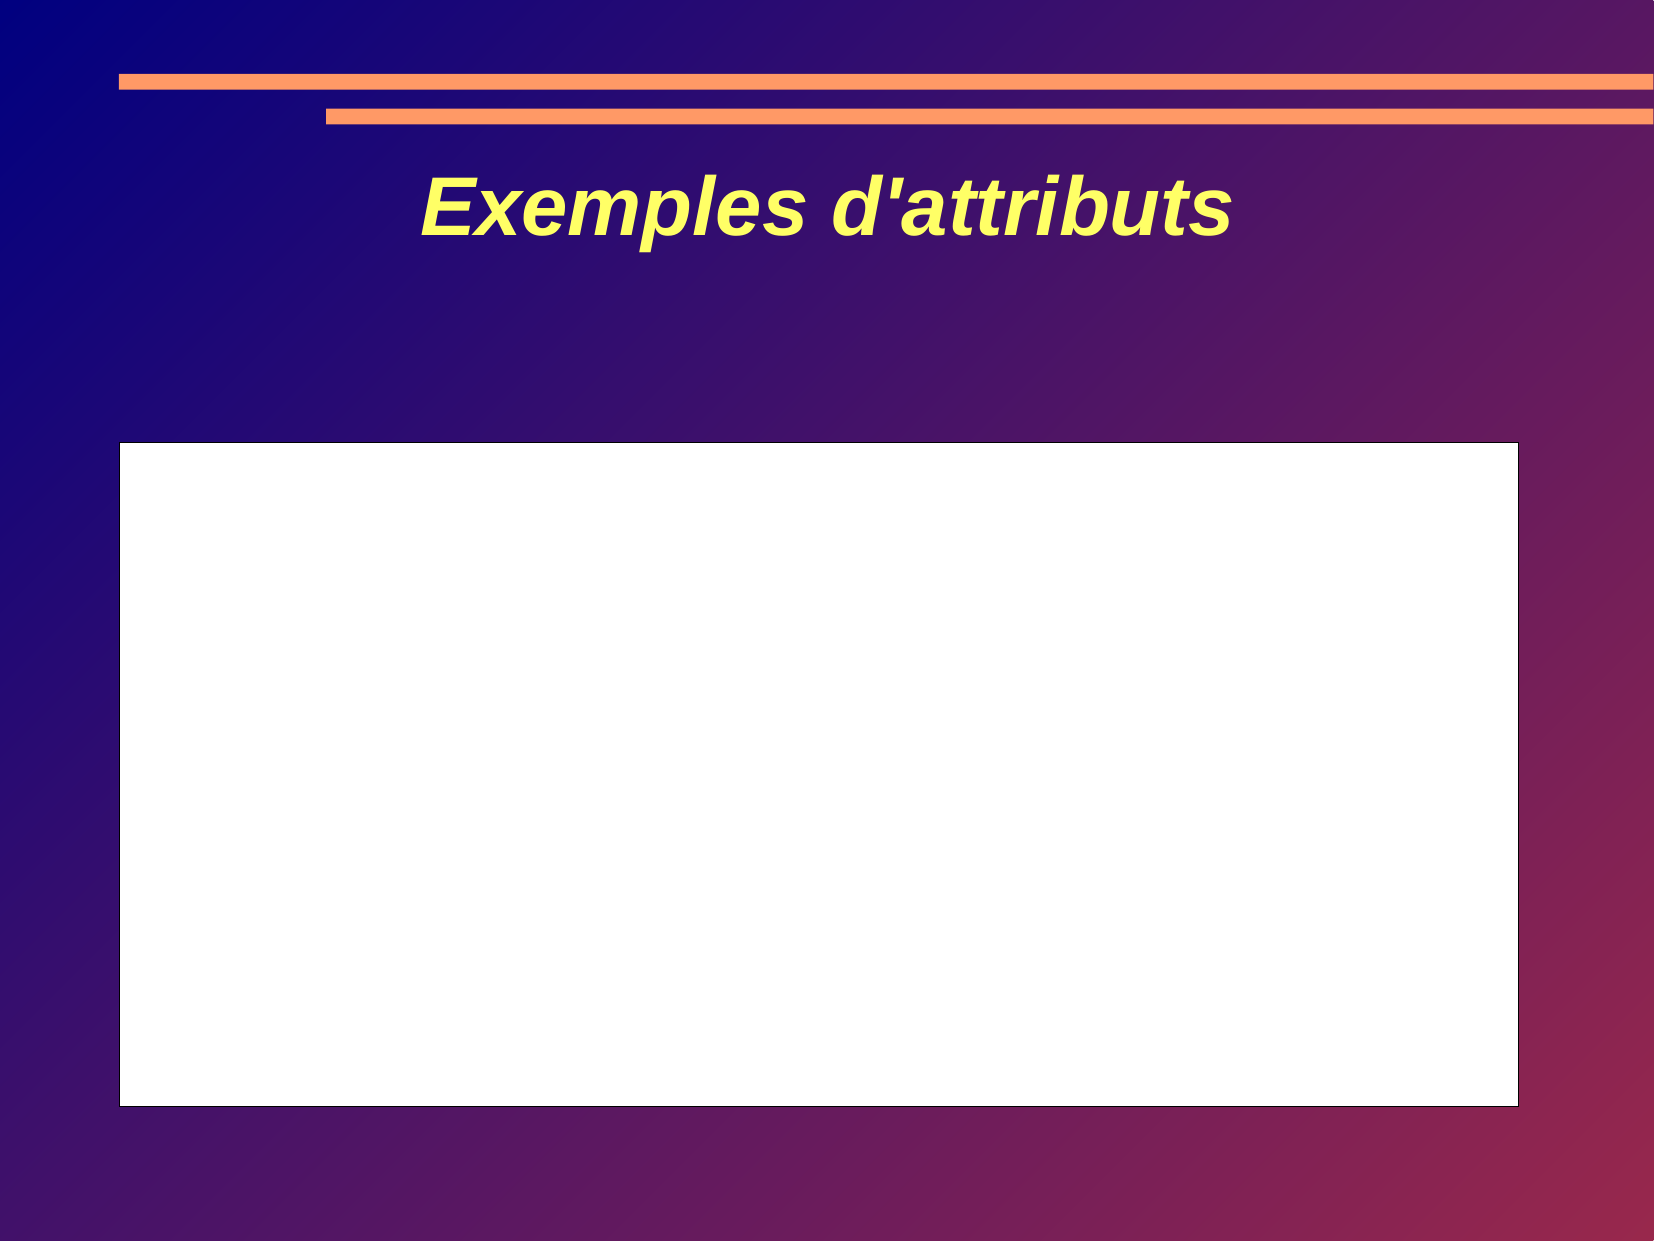

# Exemples d'attributs
	// Sérialisation automatique de la classe :
	[Serializable] public class CMaClasse { ... }
	// Protection automatique contre les accès concurrents :
	[Synchronization()] class CMaClasseMonoThreadee { ... }
	// Déclaration d'une classe comme obsolète :
	[Obsolete("Utilisez CNouvelAlgorithme")]
	class CAncienAlgorithme { ... }
	// Classe de remplacement :
	class CNouvelAlgorithme
	{
		...
	}